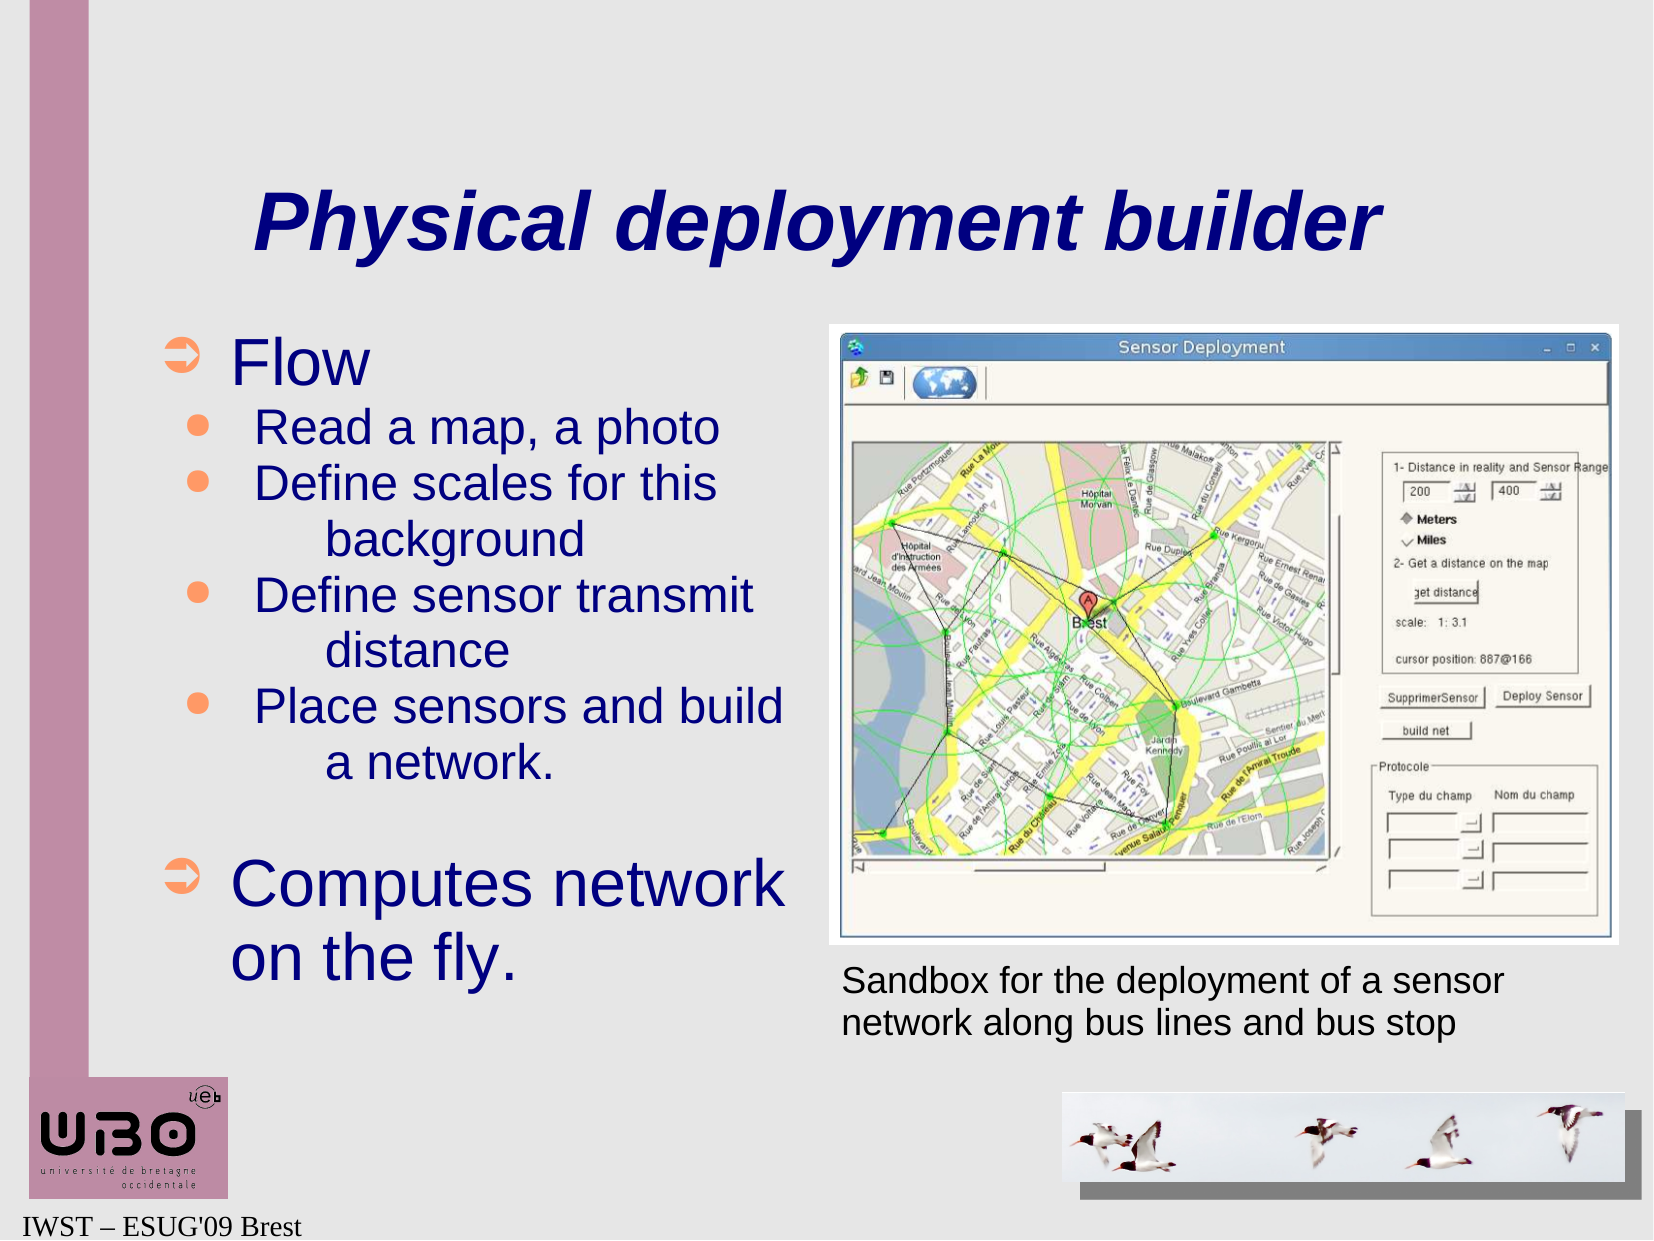

# Physical deployment builder
Flow
Read a map, a photo
Define scales for this background
Define sensor transmit distance
Place sensors and build a network.
Computes network on the fly.
Sandbox for the deployment of a sensor network along bus lines and bus stop